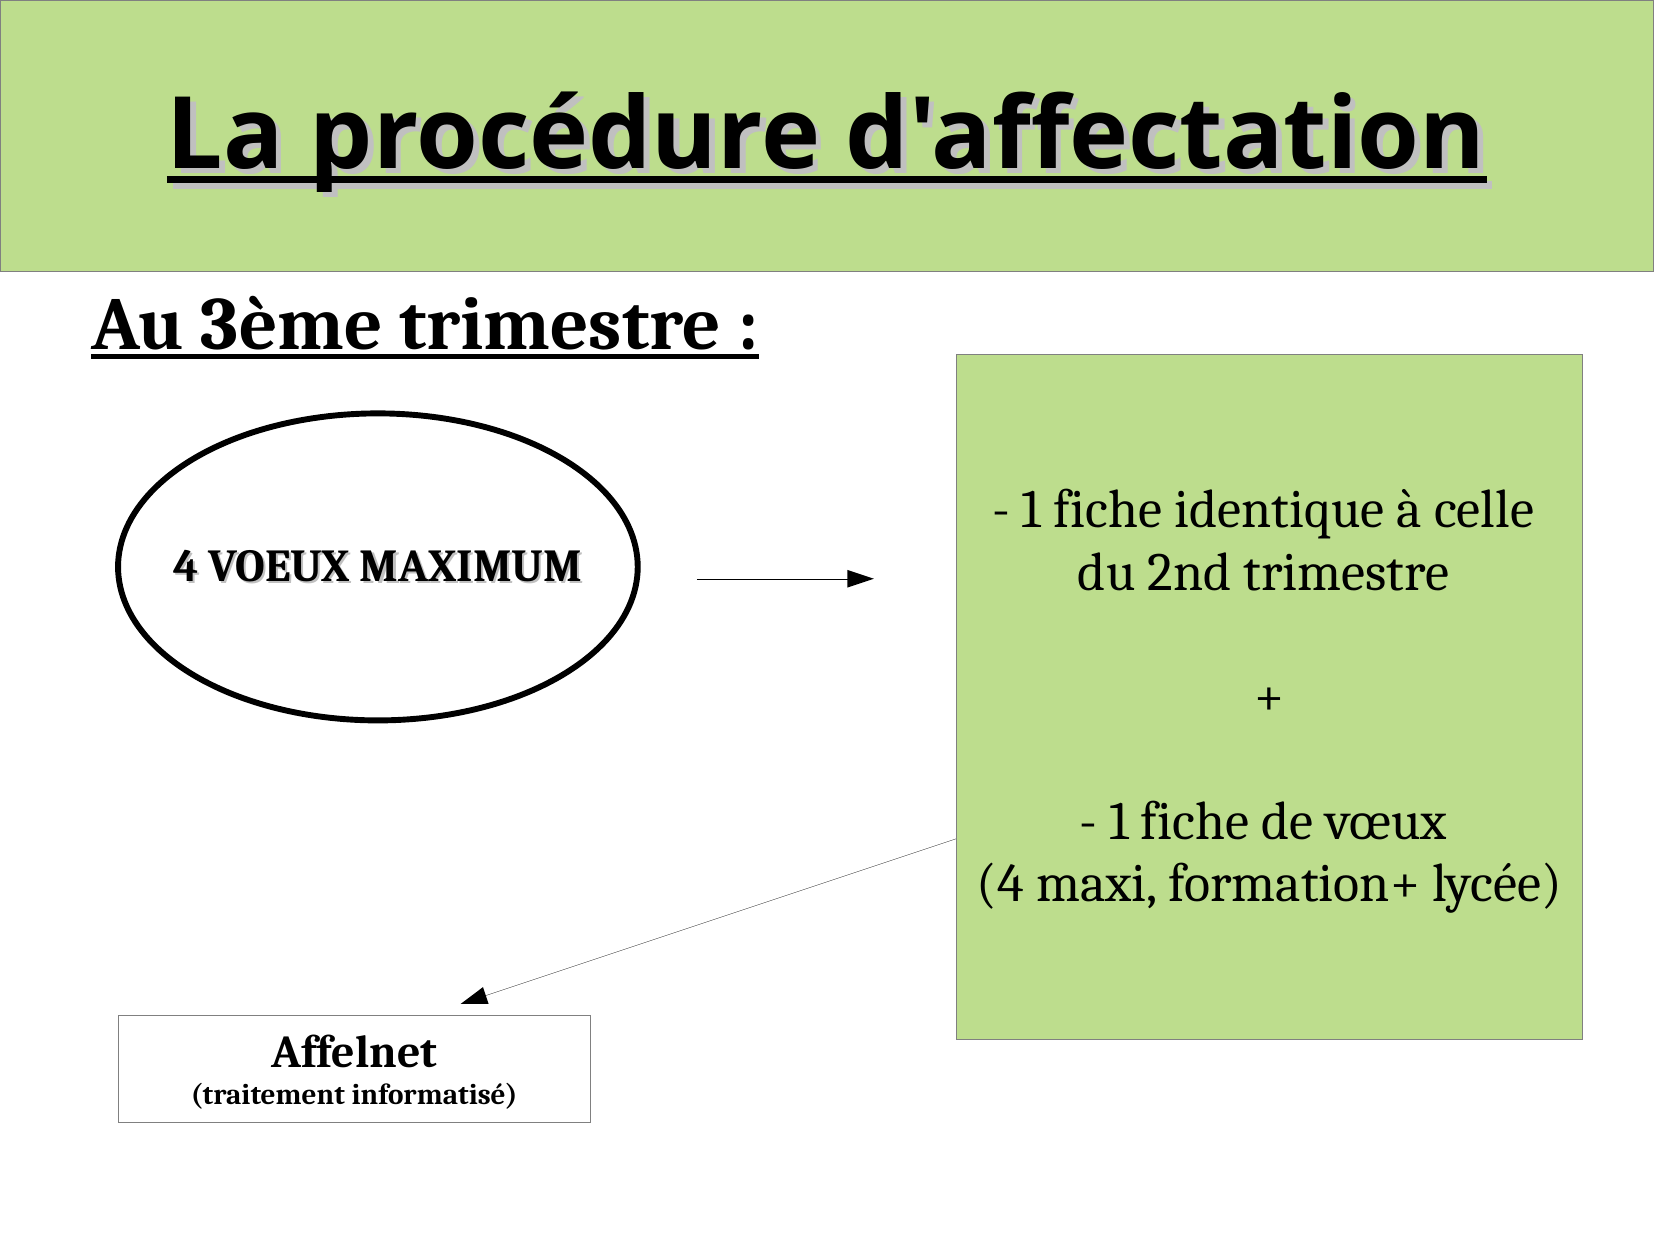

# La procédure d'affectation
Au 3ème trimestre :
- 1 fiche identique à celle
du 2nd trimestre
+
- 1 fiche de vœux
(4 maxi, formation+ lycée)
4 VOEUX MAXIMUM
Affelnet
(traitement informatisé)